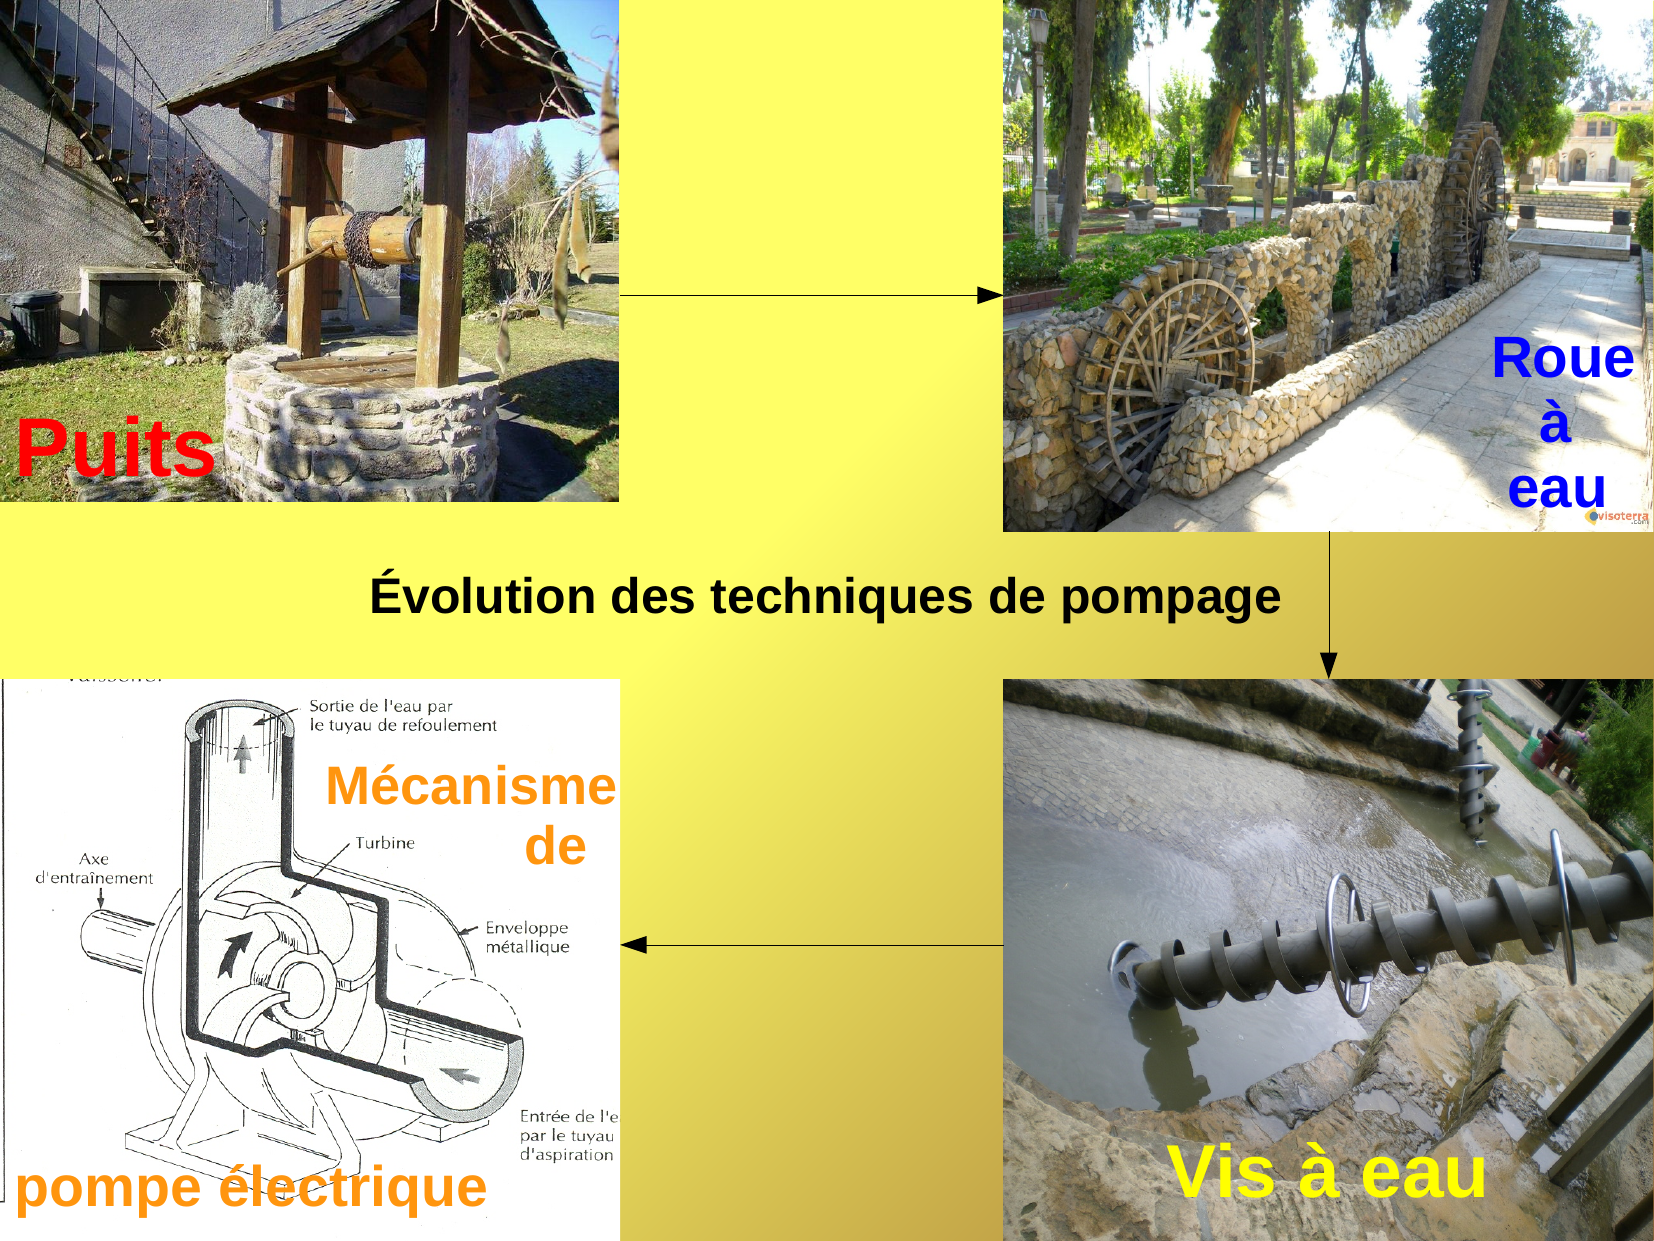

Roue
 à eau
Puits
Évolution des techniques de pompage
 Mécanisme
 de
pompe électrique
Vis à eau